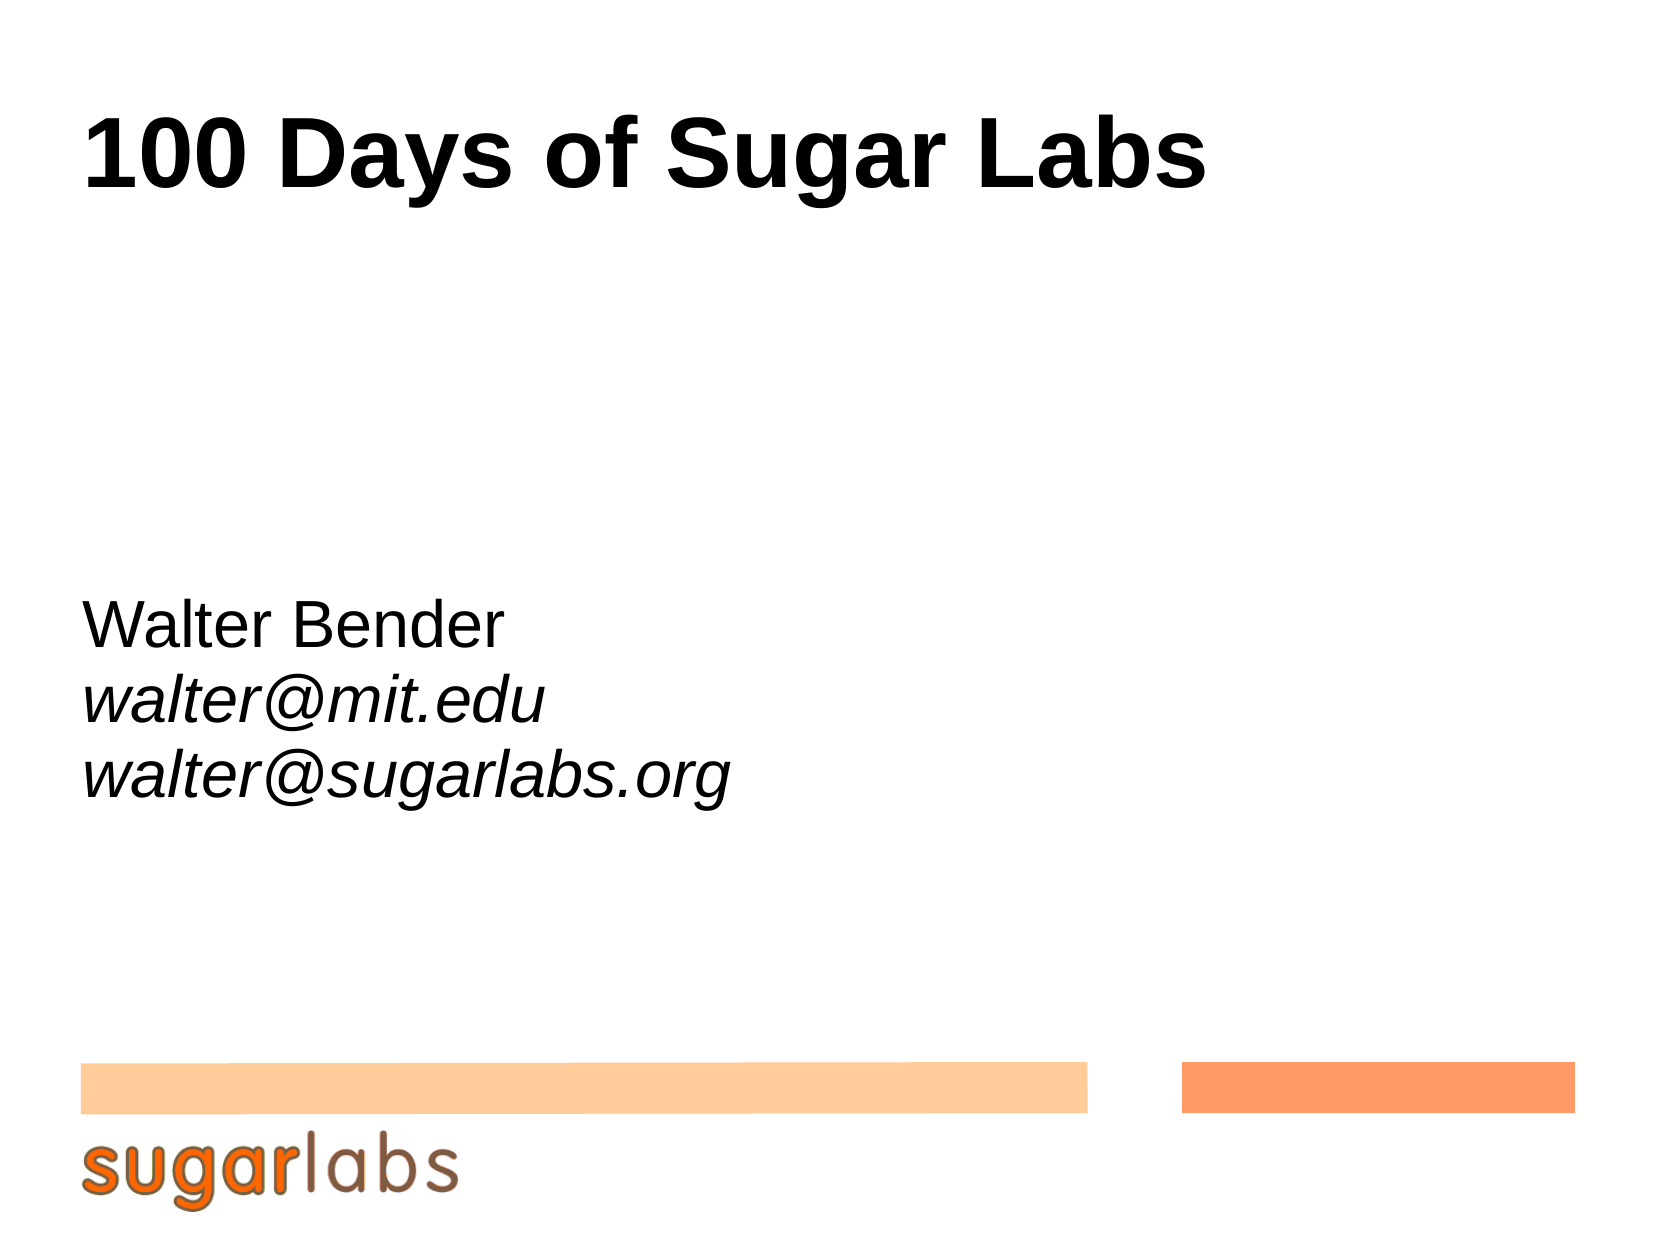

# 100 Days of Sugar Labs
Walter Bender
walter@mit.edu
walter@sugarlabs.org